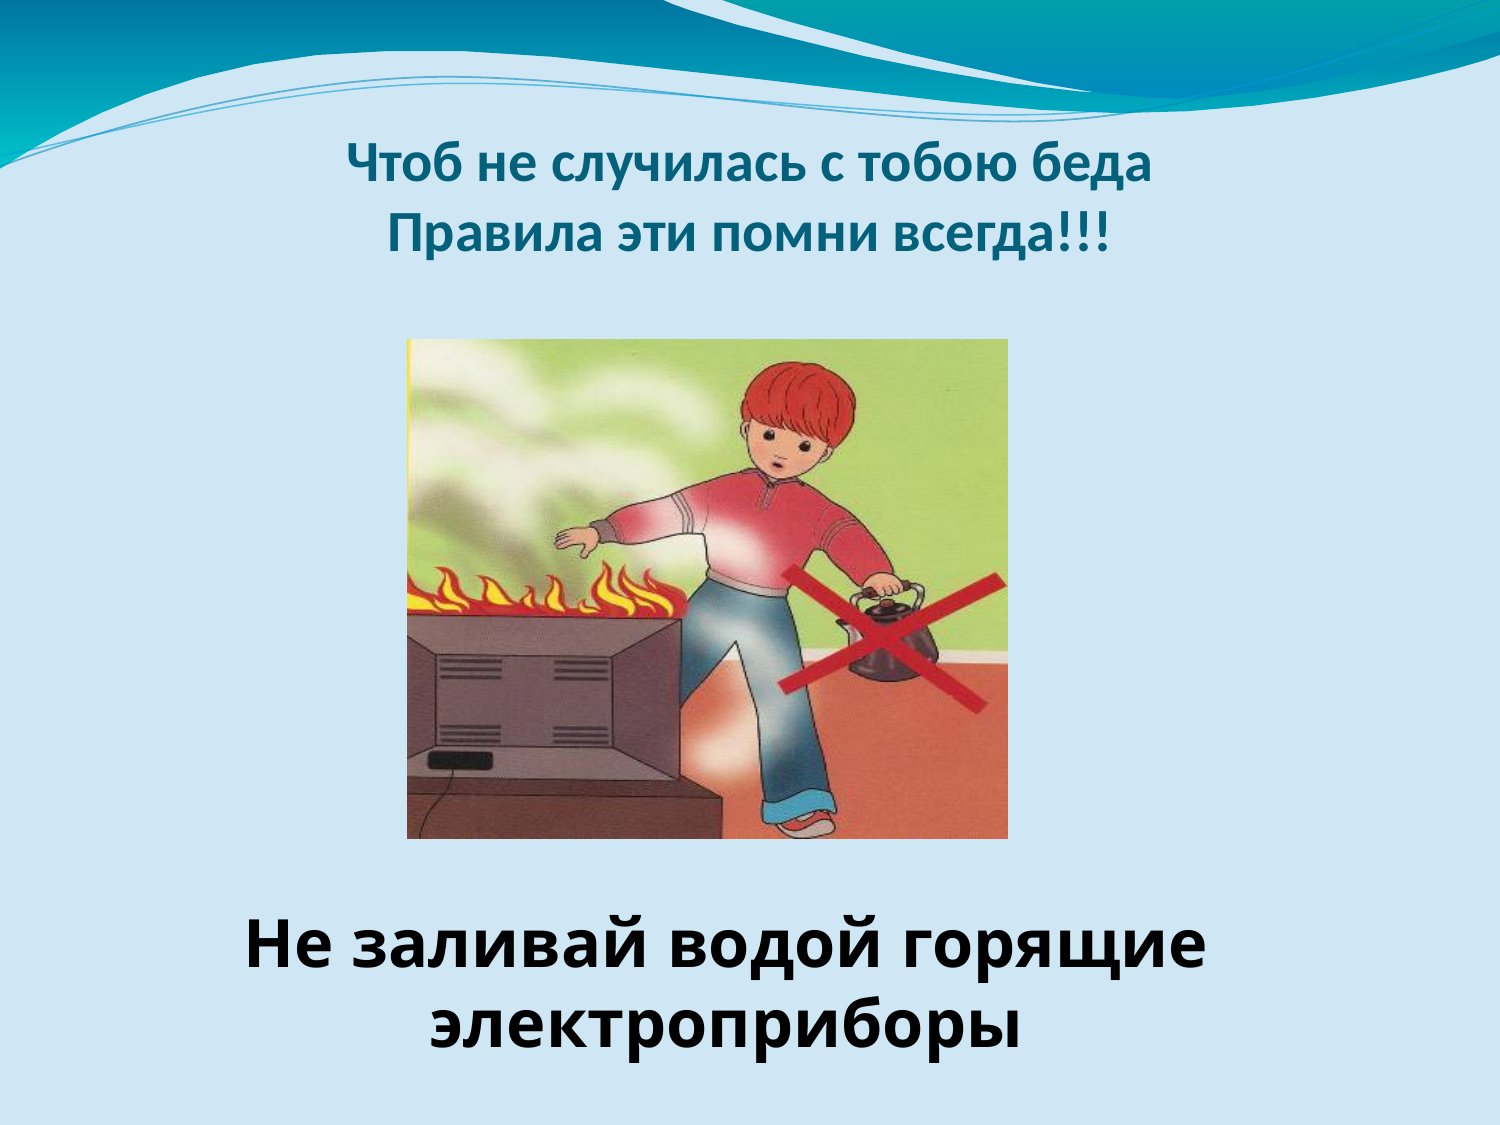

# Чтоб не случилась с тобою беда Правила эти помни всегда!!!
Не заливай водой горящие электроприборы